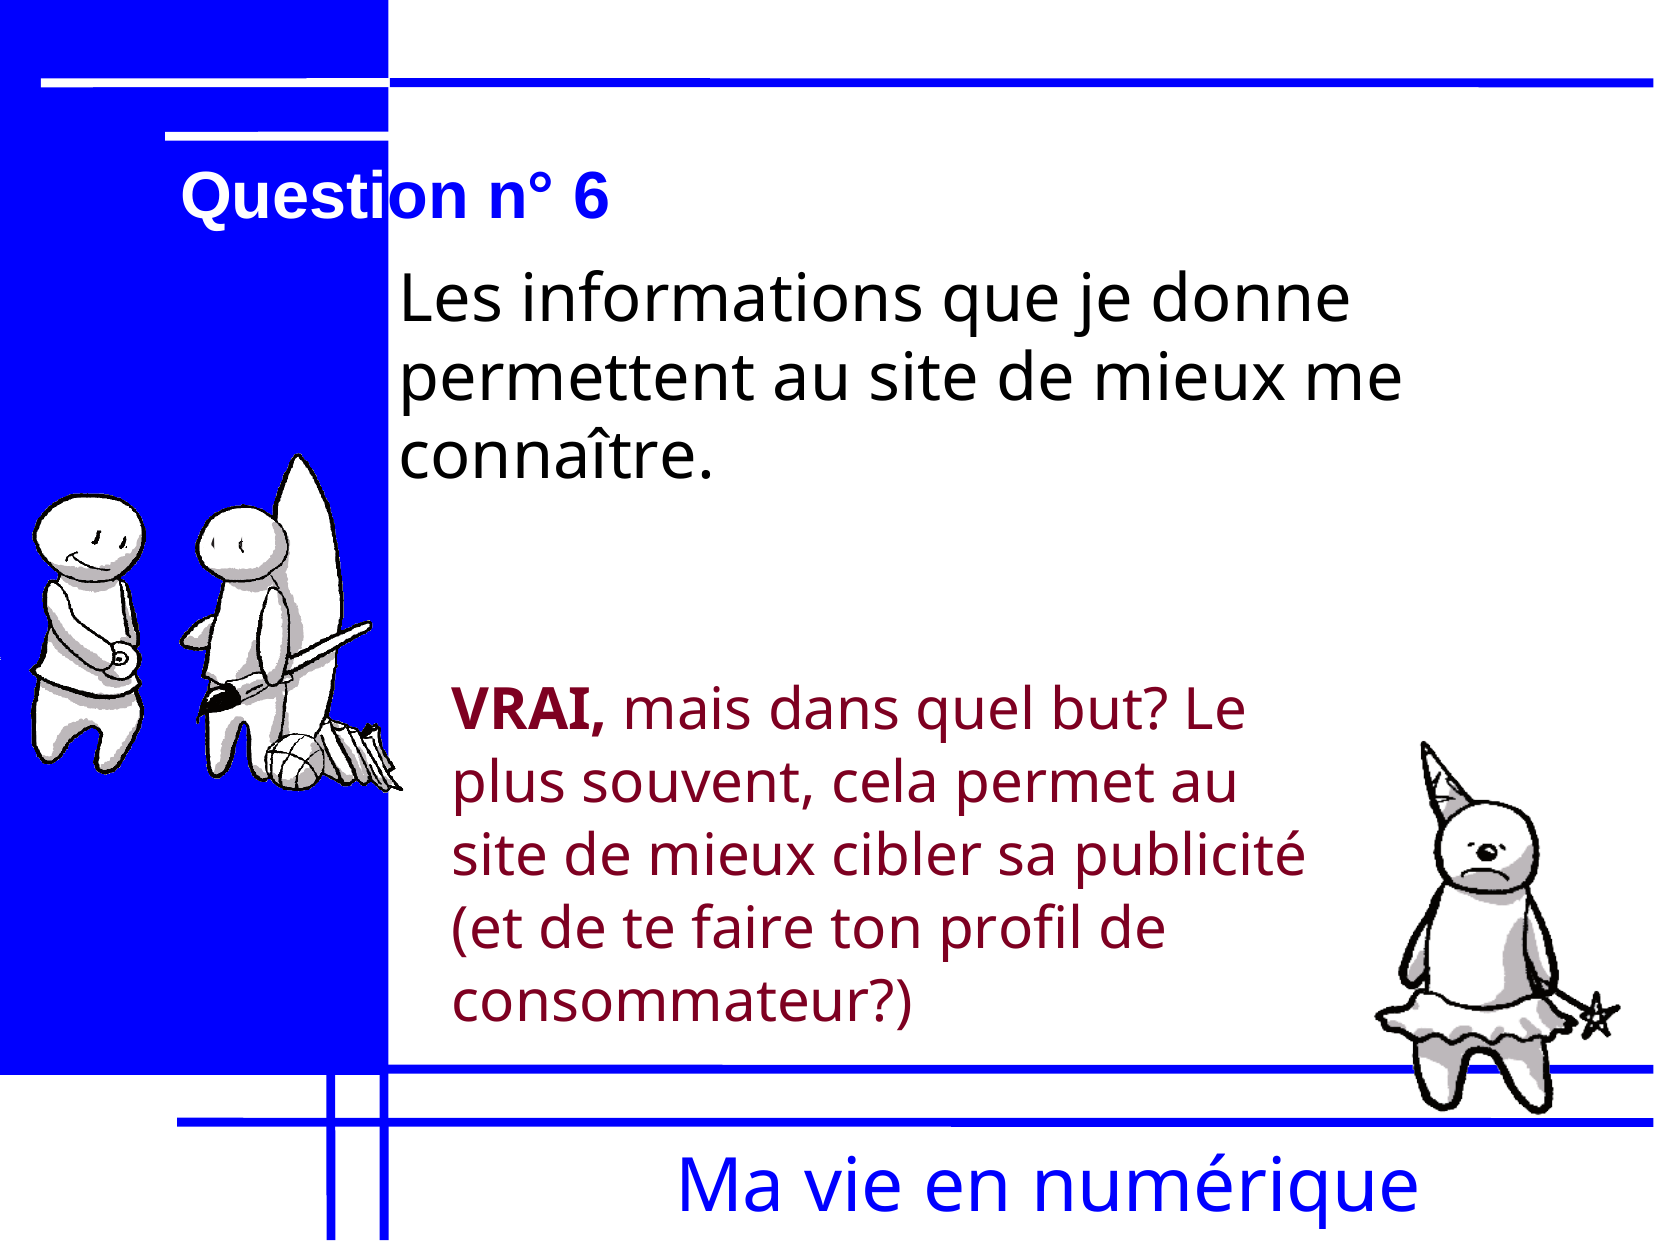

Question n° 6
Les informations que je donne permettent au site de mieux me connaître.
VRAI, mais dans quel but? Le plus souvent, cela permet au site de mieux cibler sa publicité (et de te faire ton profil de consommateur?)
Ma vie en numérique